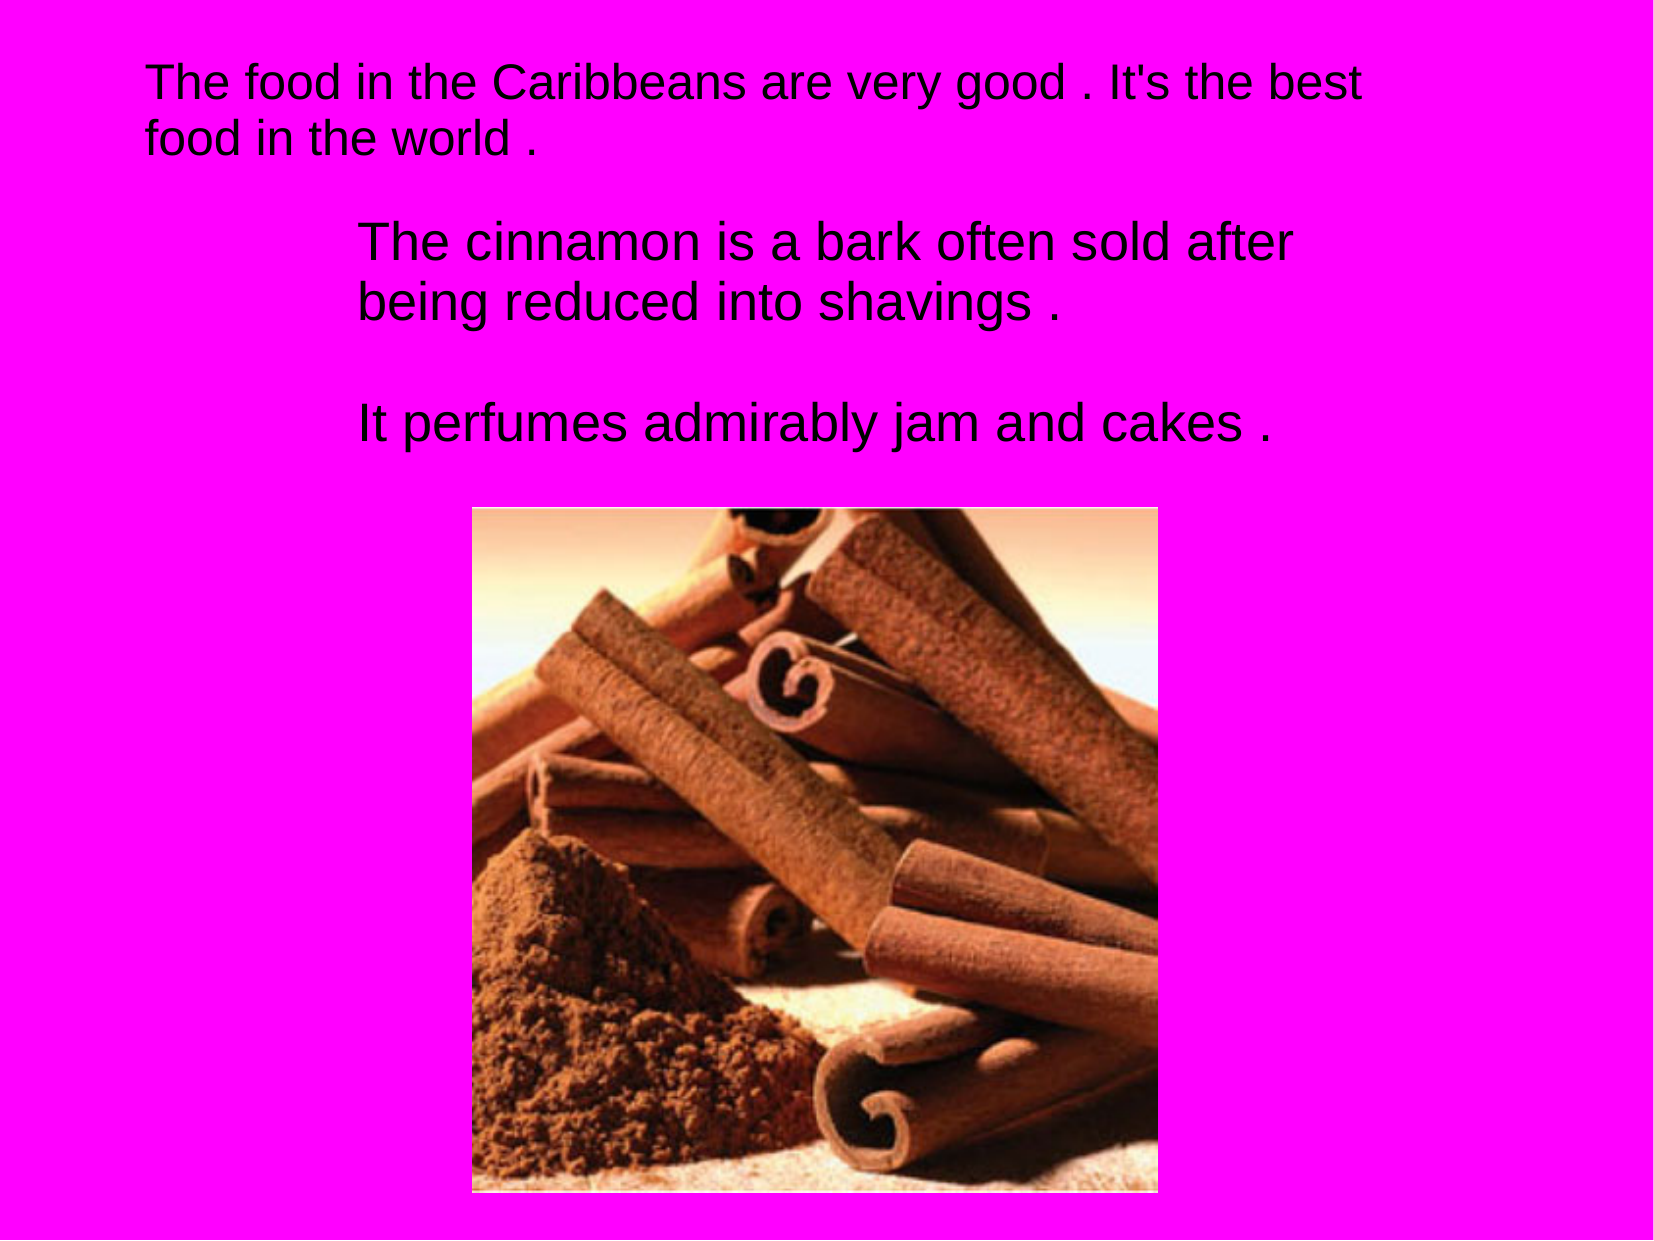

The food in the Caribbeans are very good . It's the best food in the world .
The cinnamon is a bark often sold after being reduced into shavings .
It perfumes admirably jam and cakes .